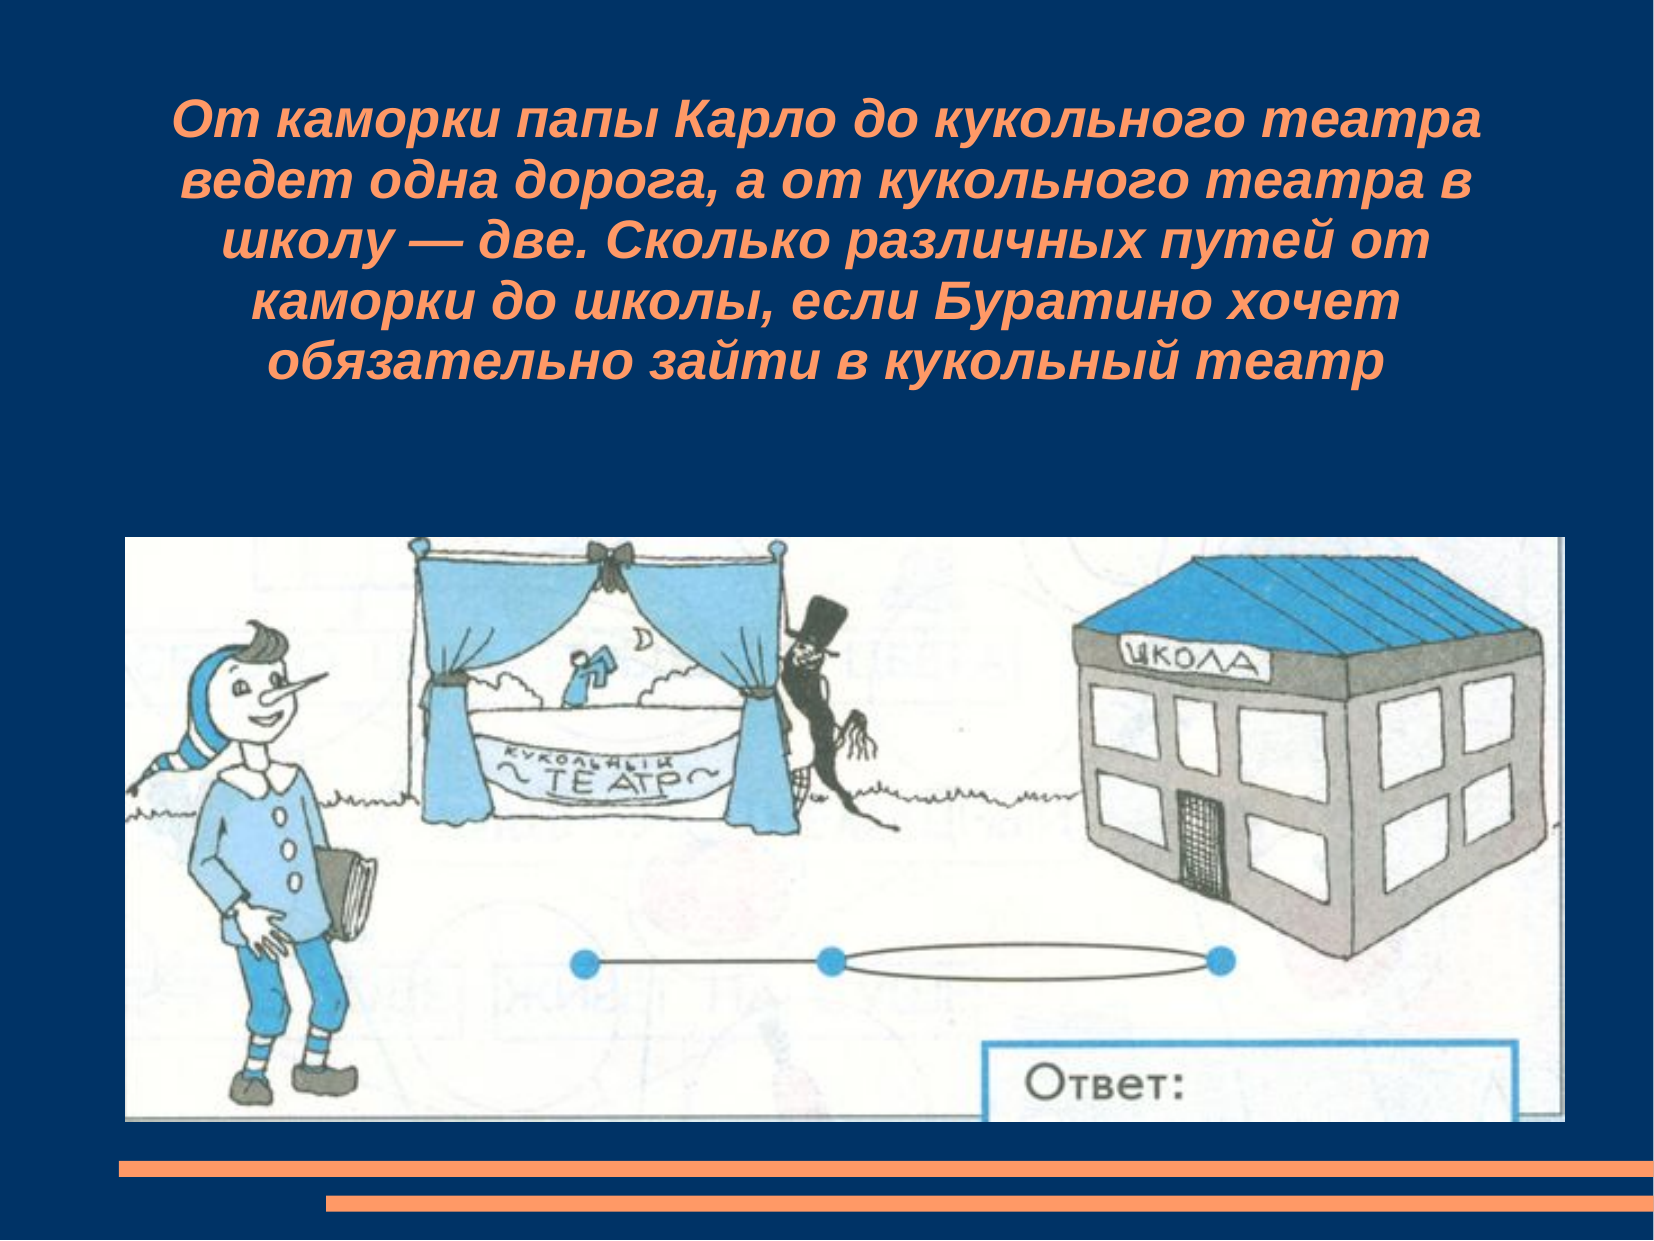

# От каморки папы Карло до кукольного театра ведет одна дорога, а от кукольного театра в школу — две. Сколько различных путей от каморки до школы, если Буратино хочет обязательно зайти в кукольный театр